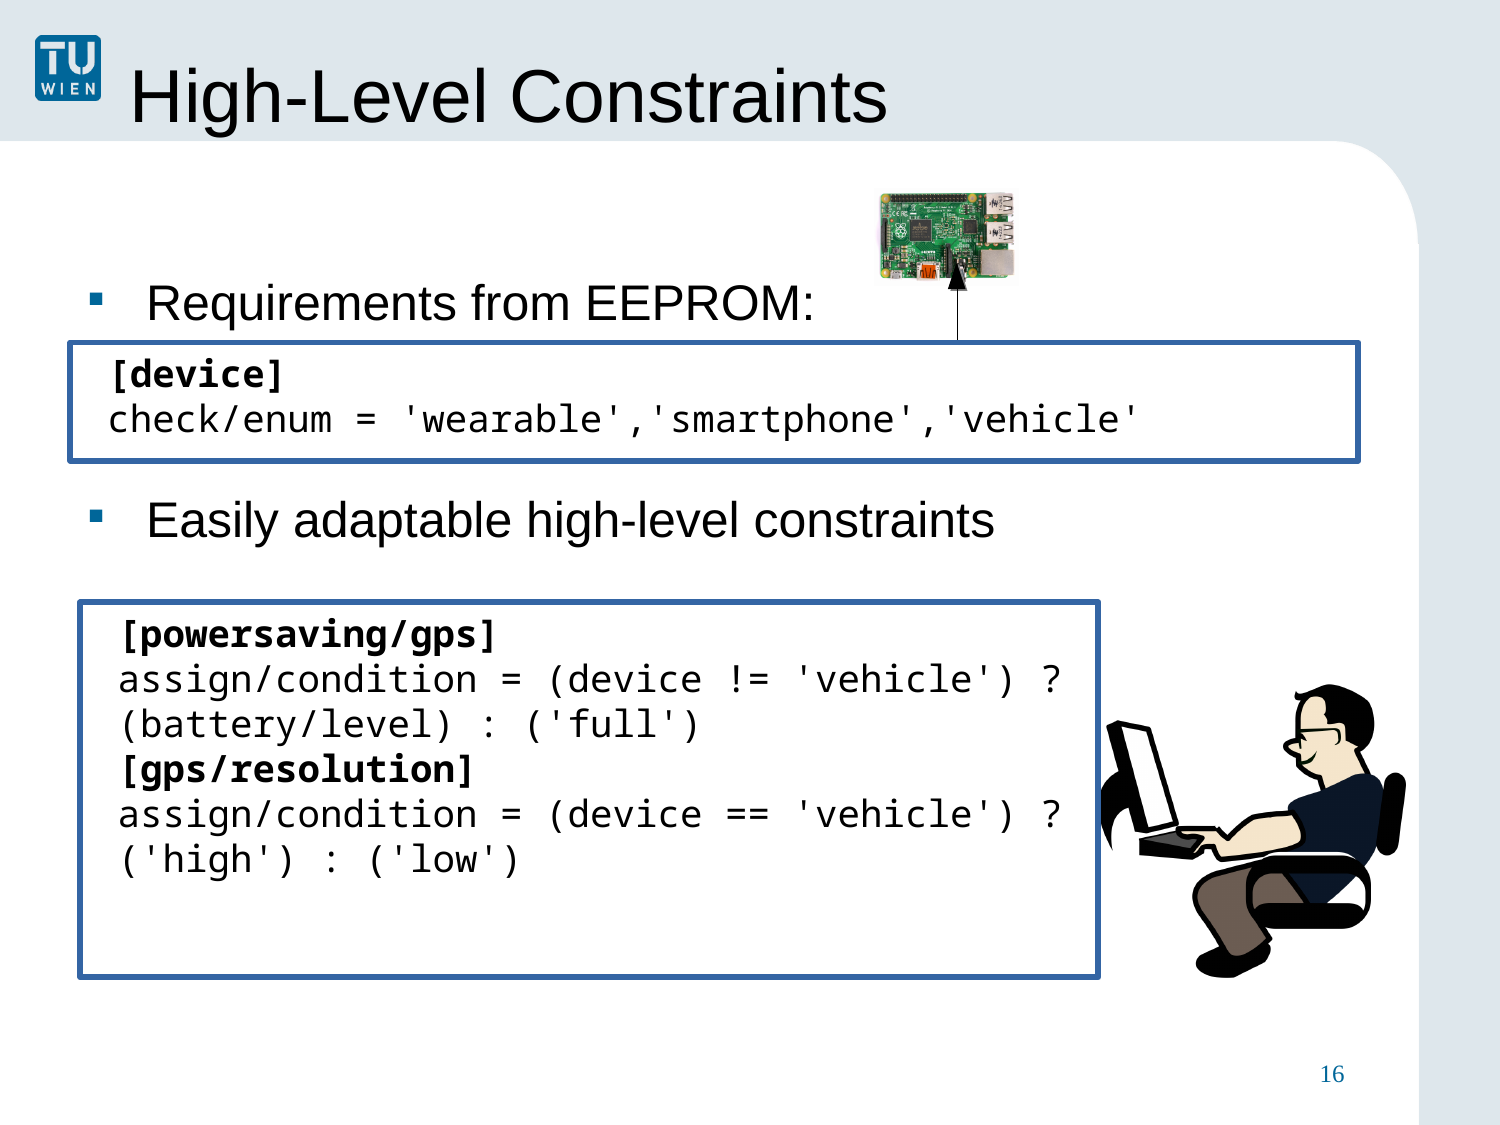

# High-Level Constraints
Requirements from EEPROM:
Easily adaptable high-level constraints
 [device]
 check/enum = 'wearable','smartphone','vehicle'
 [powersaving/gps]
 assign/condition = (device != 'vehicle') ?
 (battery/level) : ('full')
 [gps/resolution]
 assign/condition = (device == 'vehicle') ?
 ('high') : ('low')
16